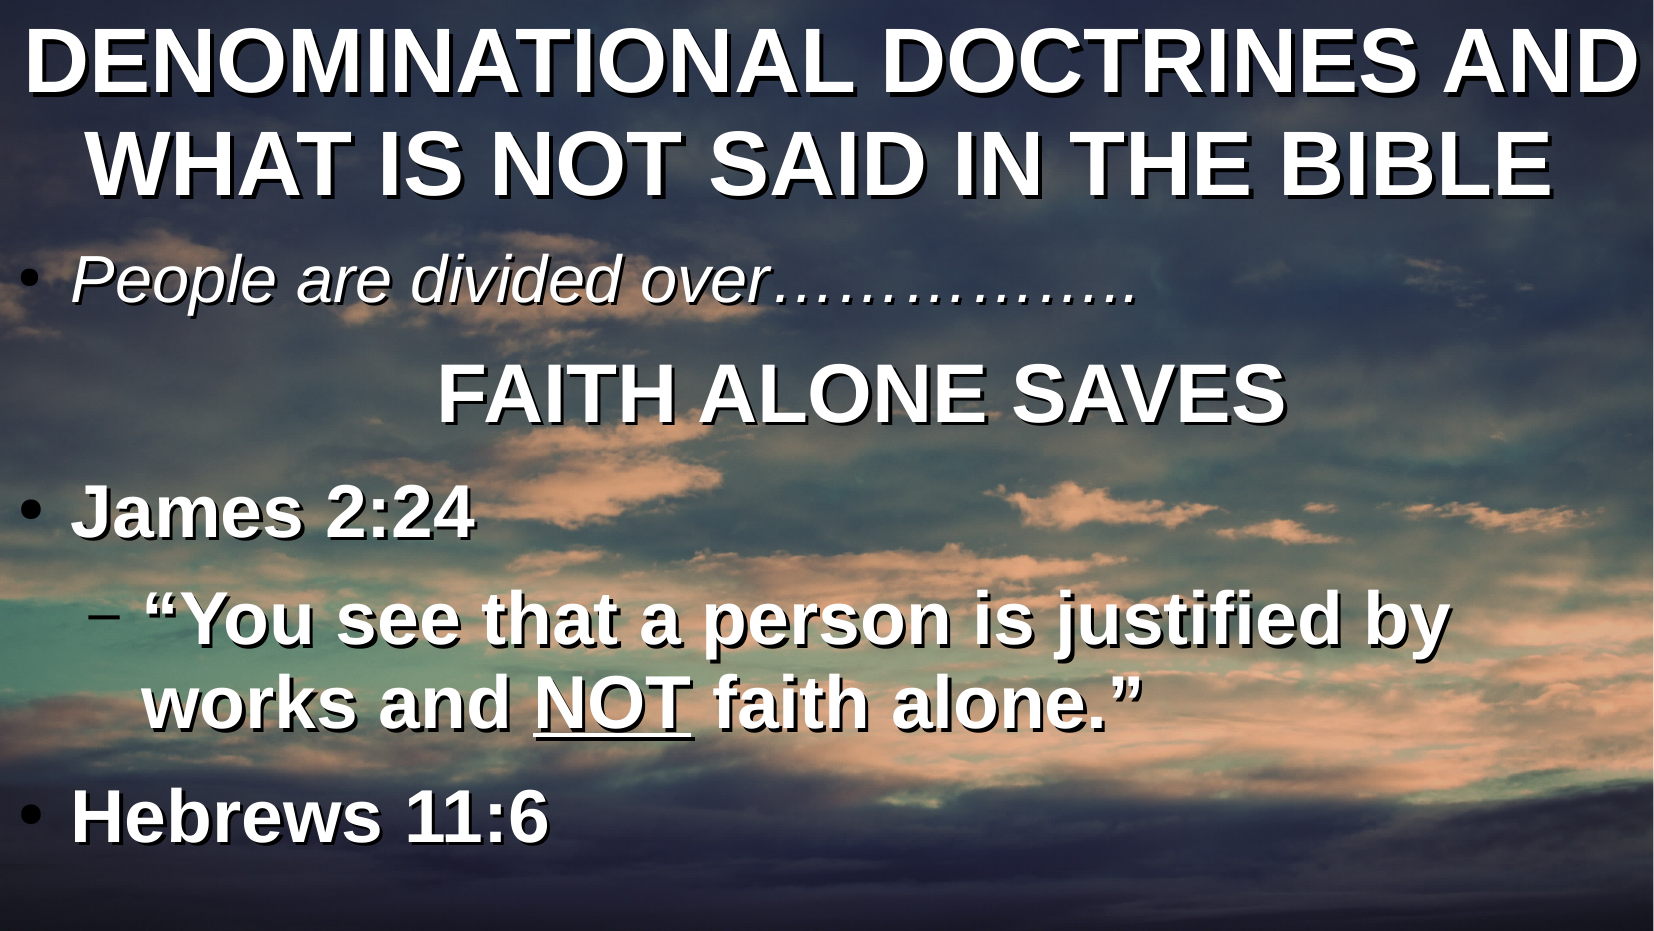

# DENOMINATIONAL DOCTRINES AND WHAT IS NOT SAID IN THE BIBLE
People are divided over……………..
FAITH ALONE SAVES
James 2:24
“You see that a person is justified by works and NOT faith alone.”
Hebrews 11:6